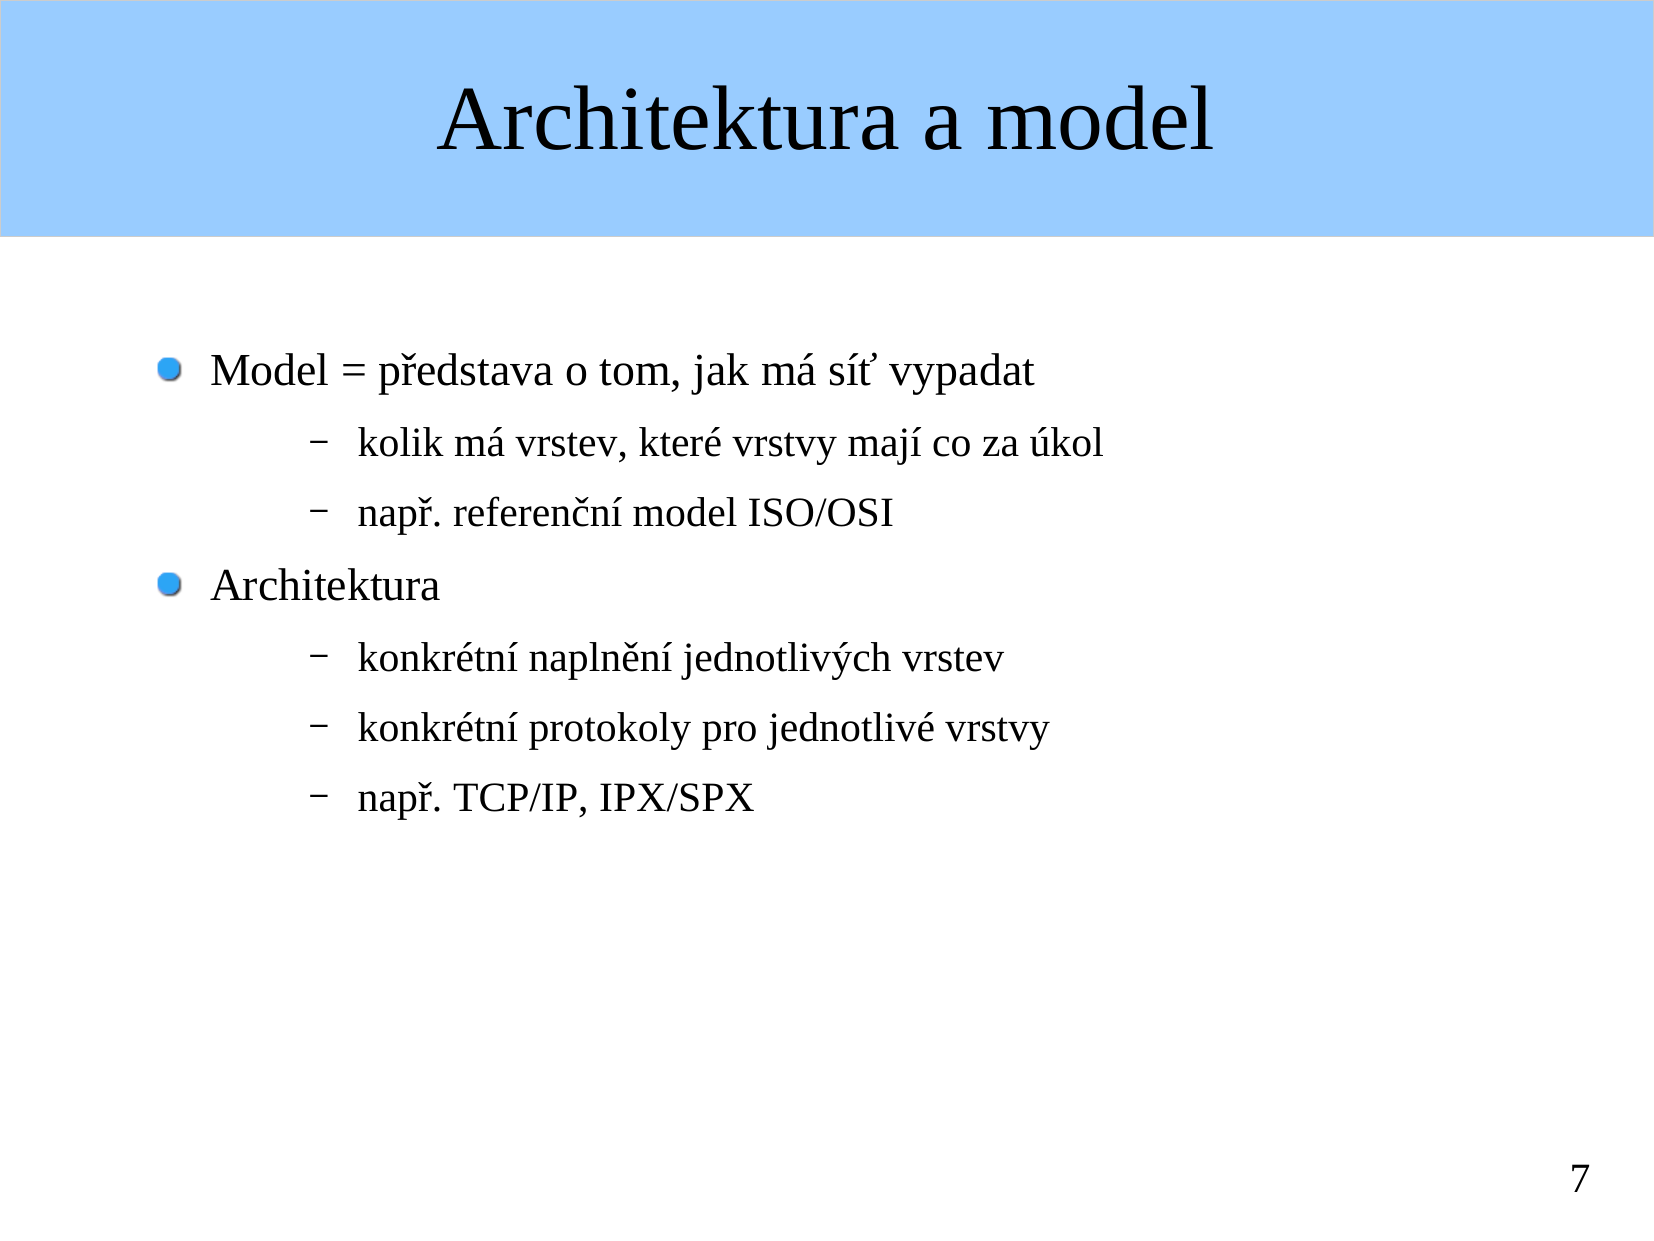

# Architektura a model
Model = představa o tom, jak má síť vypadat
kolik má vrstev, které vrstvy mají co za úkol
např. referenční model ISO/OSI
Architektura
konkrétní naplnění jednotlivých vrstev
konkrétní protokoly pro jednotlivé vrstvy
např. TCP/IP, IPX/SPX